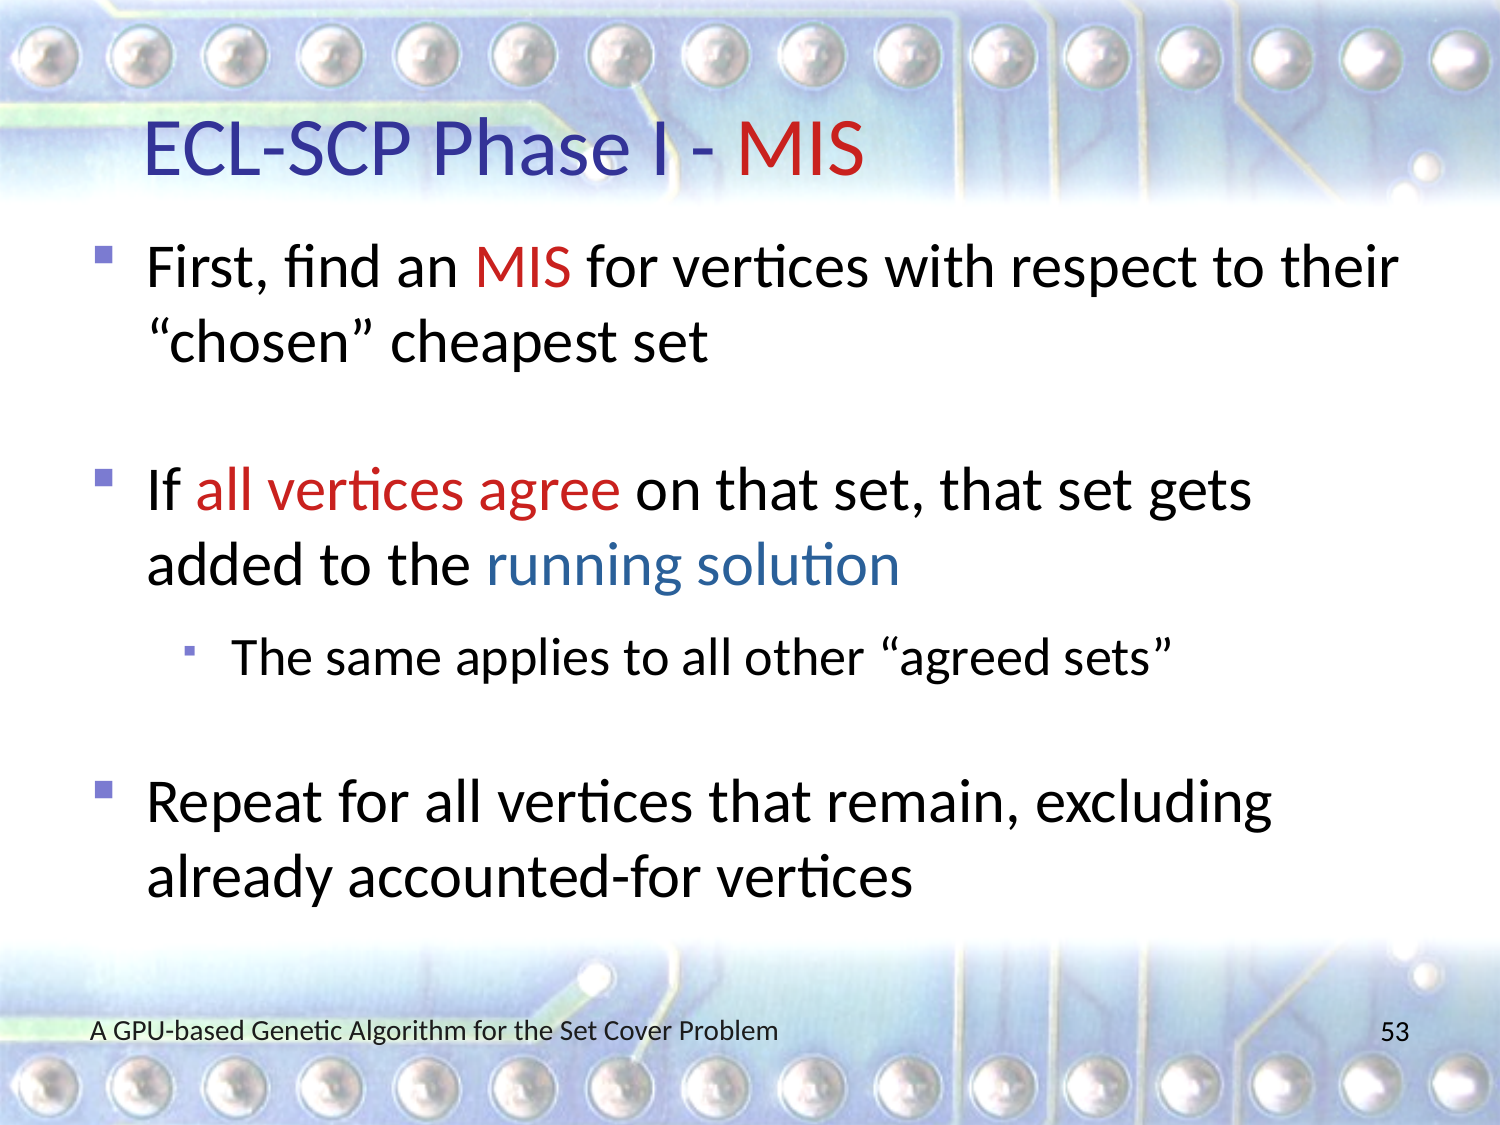

# ECL-SCP Phase I - MIS
First, find an MIS for vertices with respect to their “chosen” cheapest set
If all vertices agree on that set, that set gets added to the running solution
The same applies to all other “agreed sets”
Repeat for all vertices that remain, excluding already accounted-for vertices
A GPU-based Genetic Algorithm for the Set Cover Problem
53